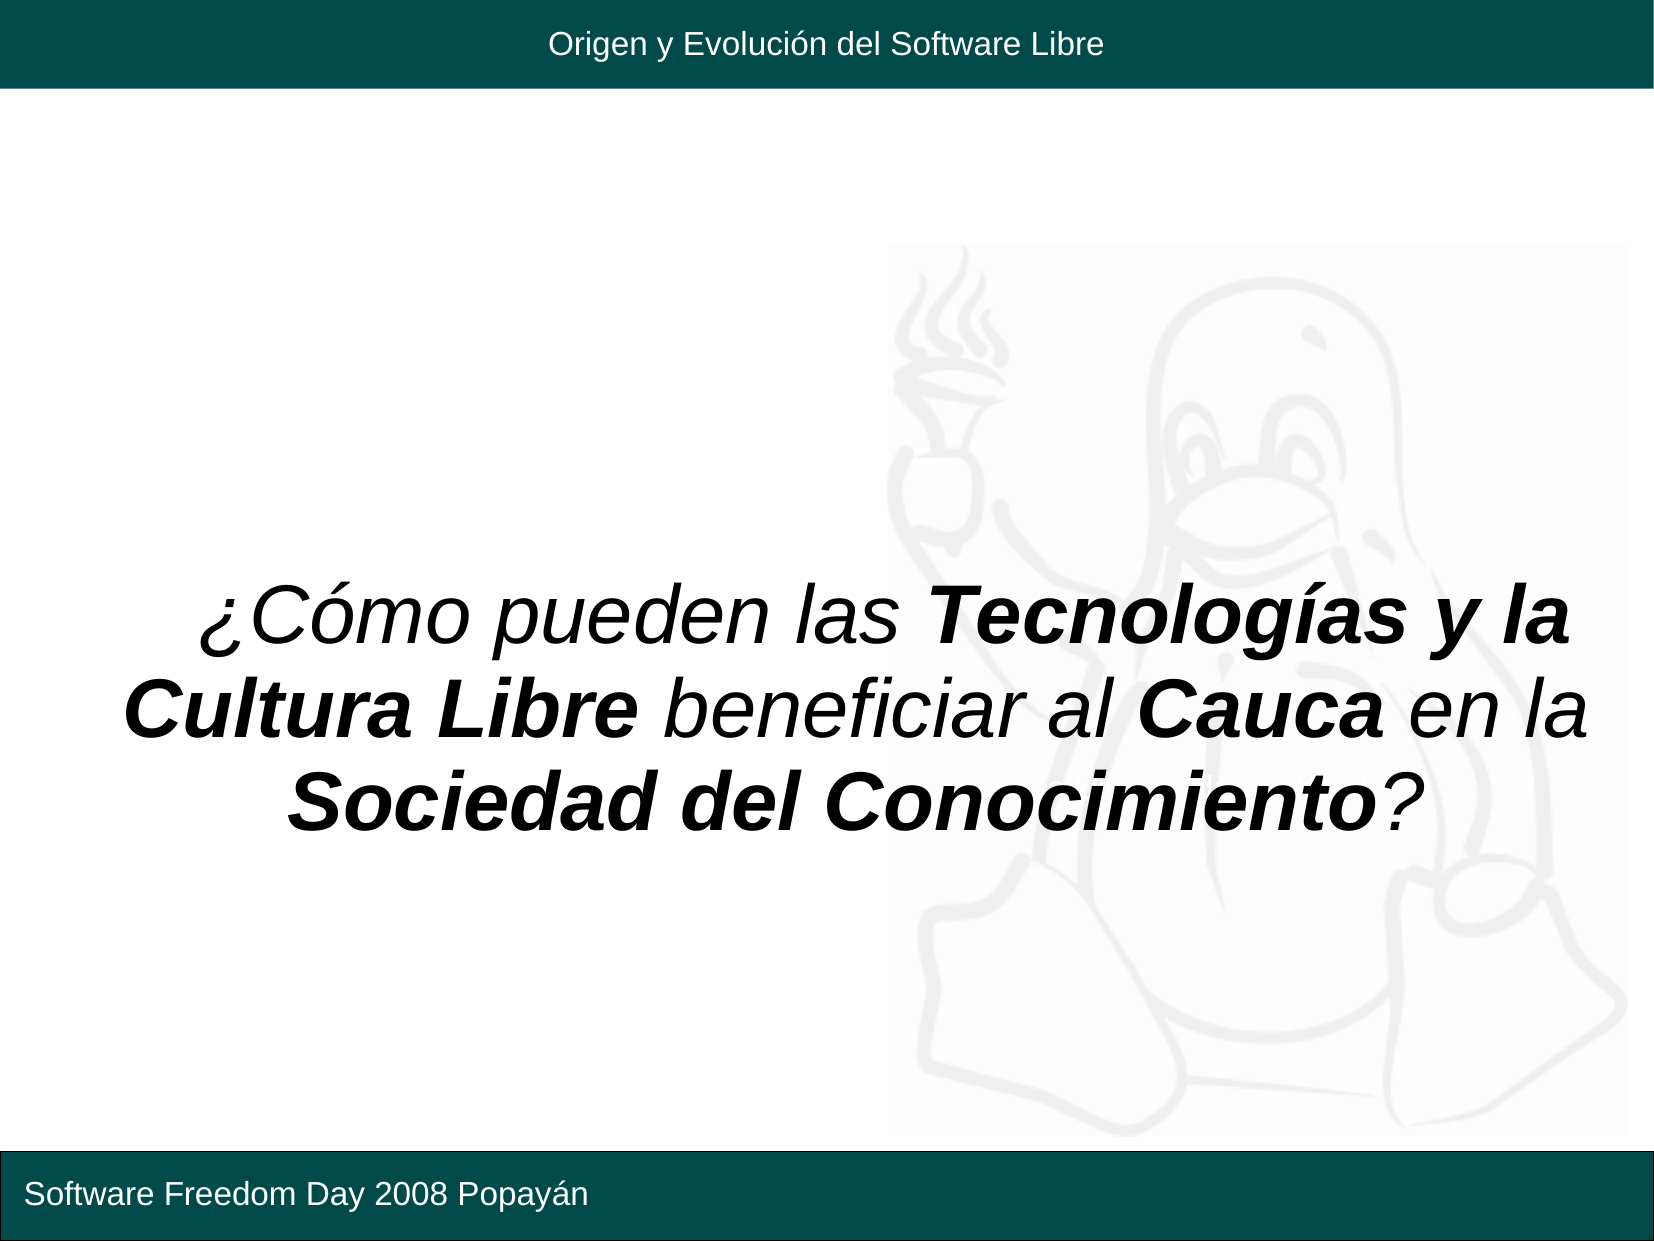

# ¿Cómo pueden las Tecnologías y la Cultura Libre beneficiar al Cauca en la Sociedad del Conocimiento?